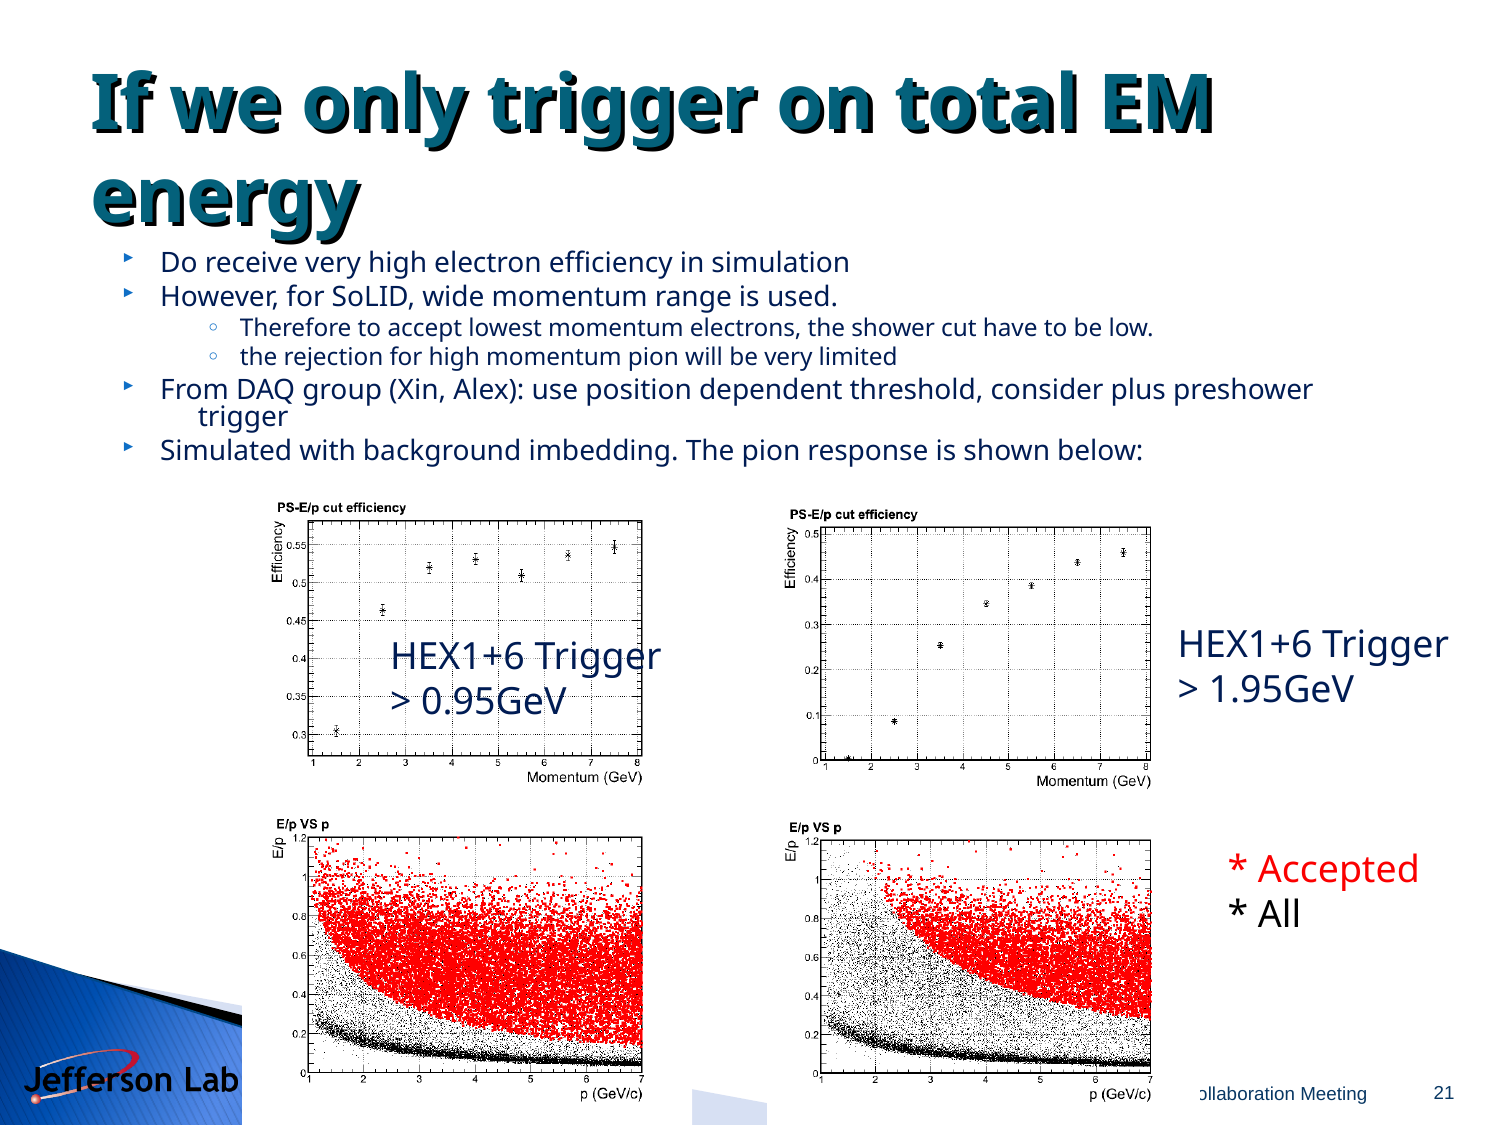

If we only trigger on total EM energy
# Do receive very high electron efficiency in simulation
However, for SoLID, wide momentum range is used.
Therefore to accept lowest momentum electrons, the shower cut have to be low.
the rejection for high momentum pion will be very limited
From DAQ group (Xin, Alex): use position dependent threshold, consider plus preshower trigger
Simulated with background imbedding. The pion response is shown below:
HEX1+6 Trigger
> 1.95GeV
HEX1+6 Trigger
> 0.95GeV
* Accepted
* All
SoLID Collaboration Meeting
21